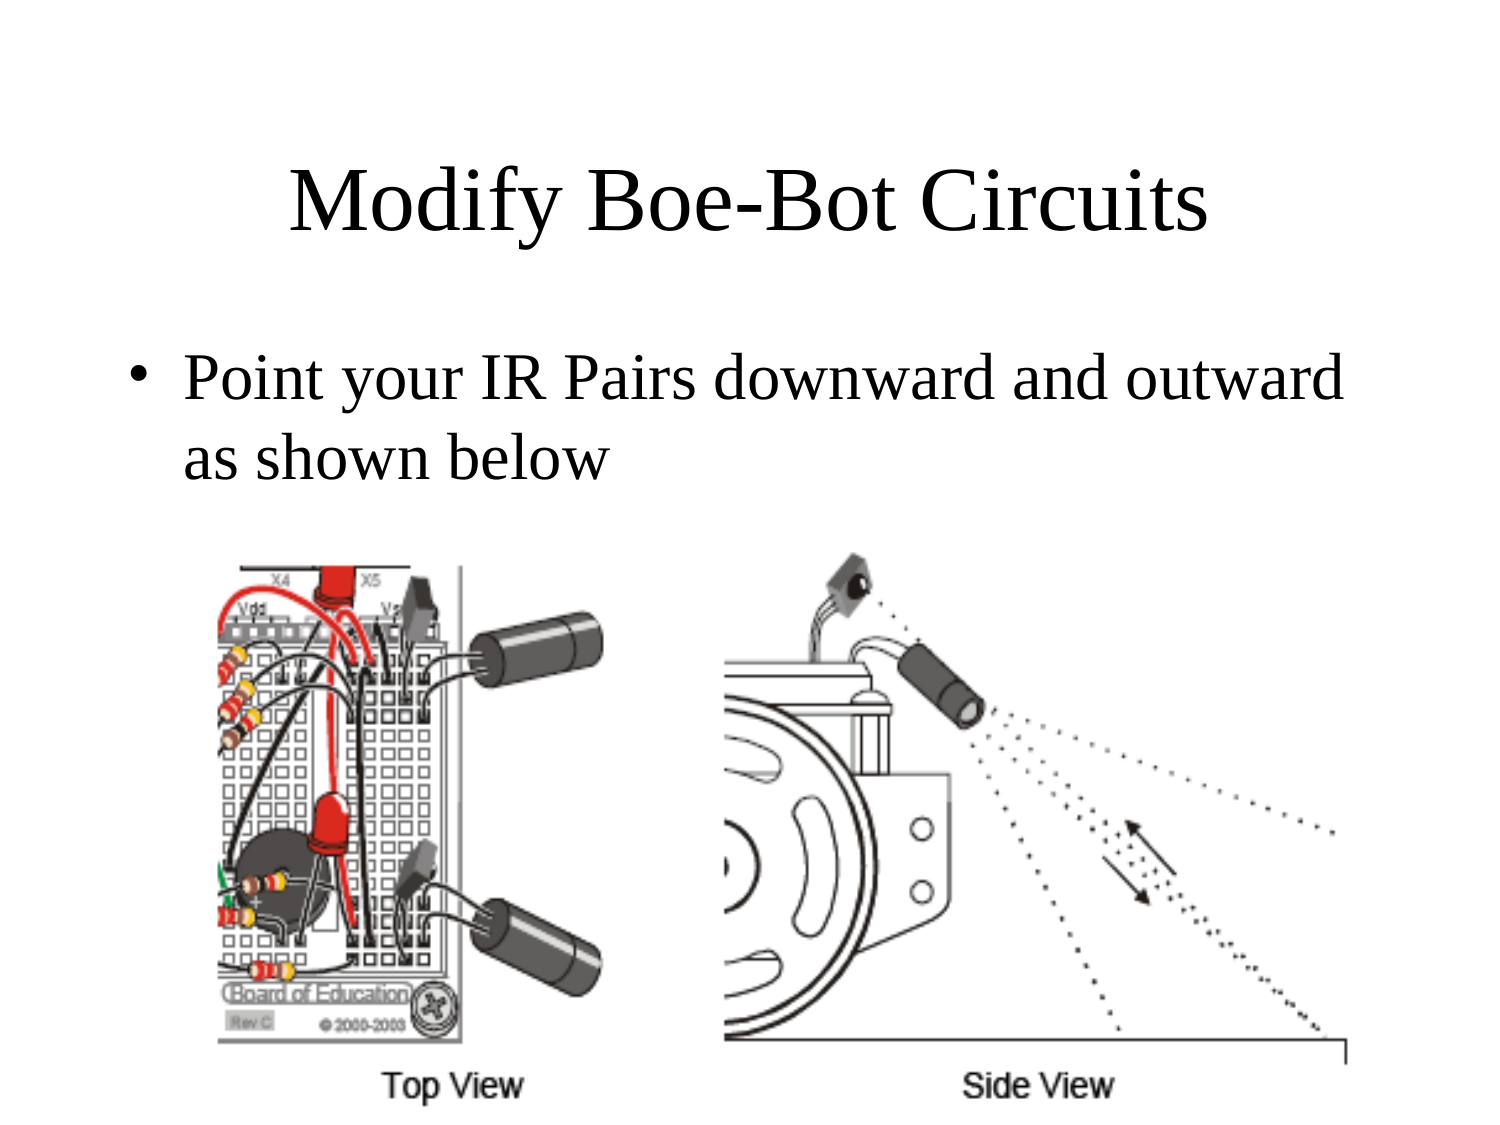

# Modify Boe-Bot Circuits
Point your IR Pairs downward and outward as shown below